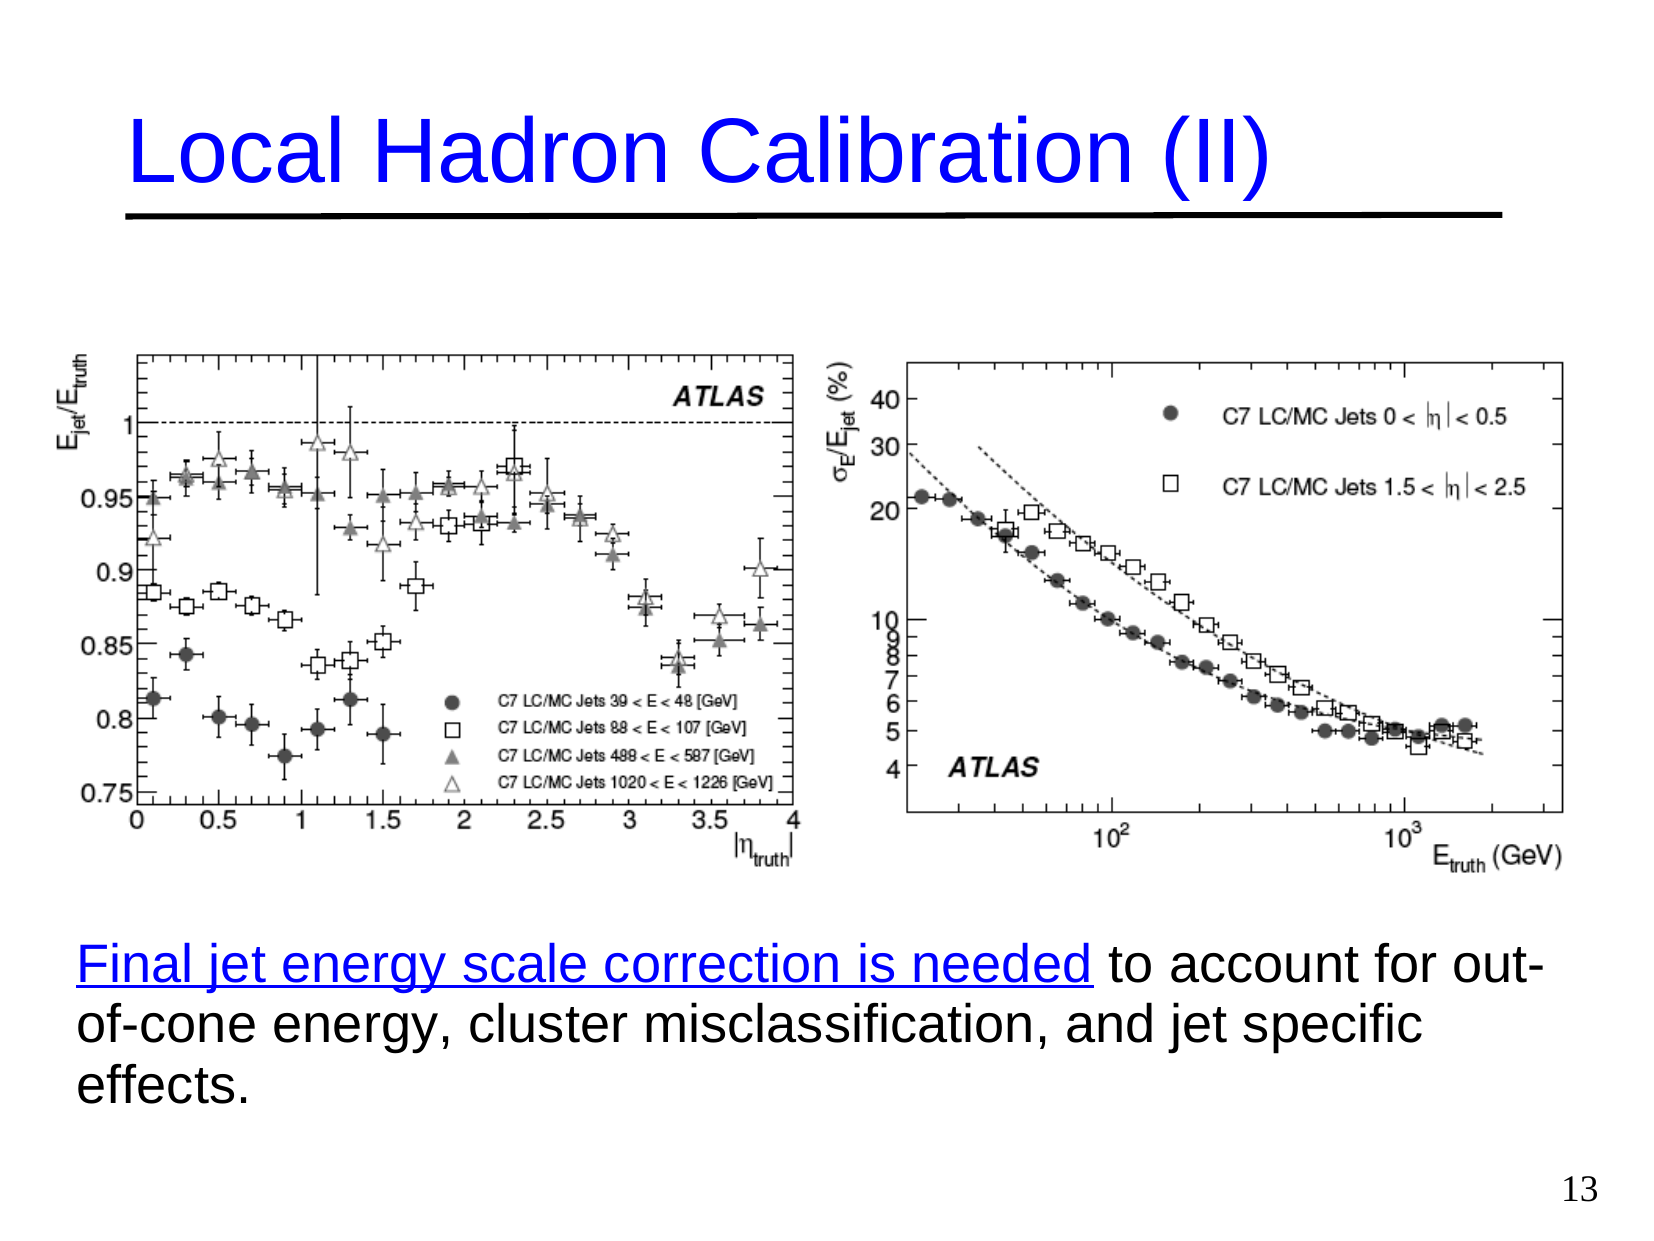

Local Hadron Calibration (II)
Final jet energy scale correction is needed to account for out-of-cone energy, cluster misclassification, and jet specific effects.